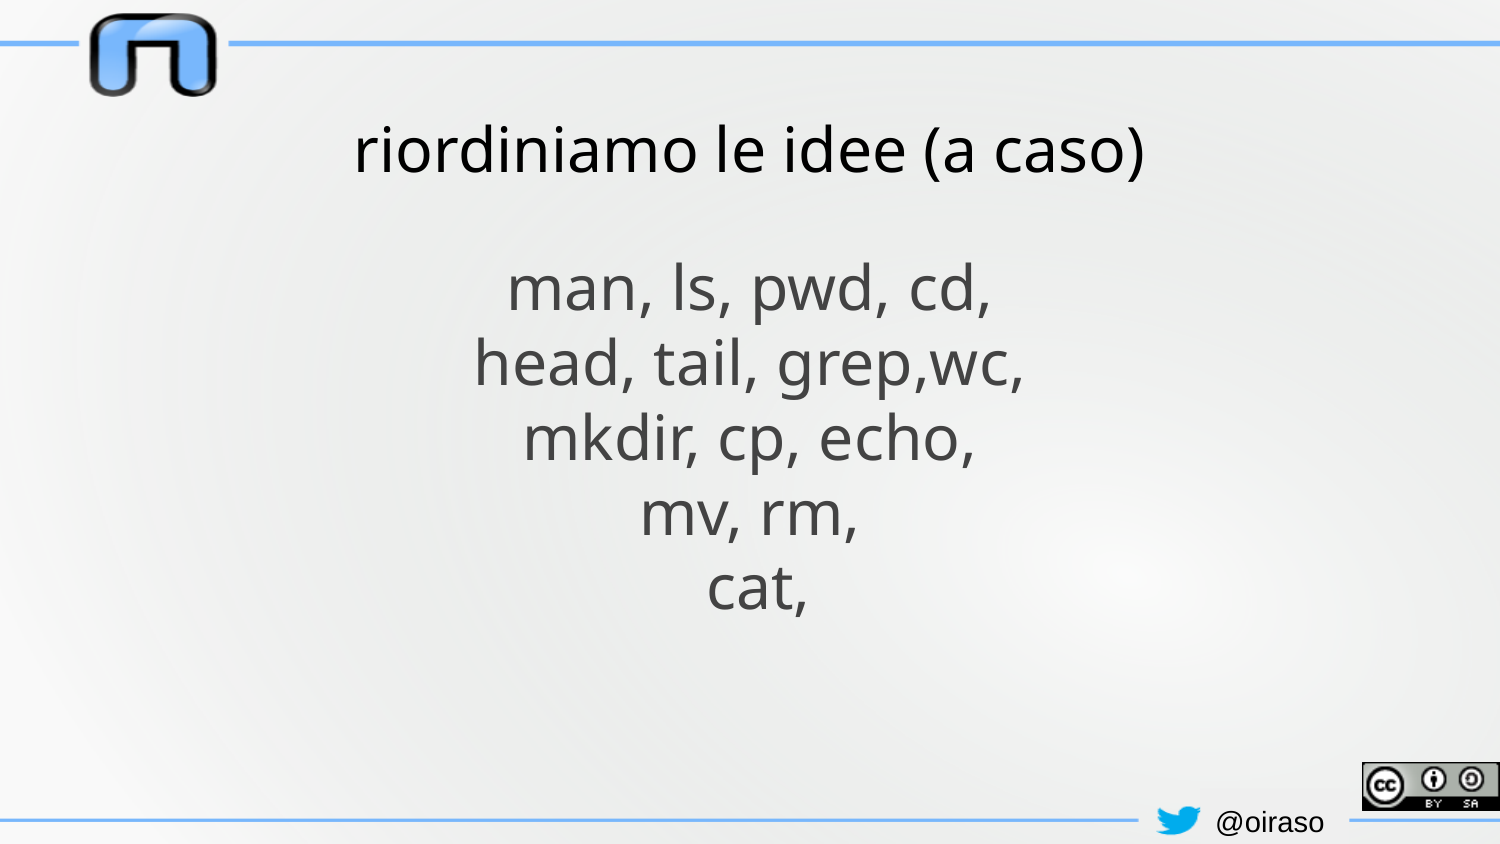

riordiniamo le idee (a caso)
# man, ls, pwd, cd,
head, tail, grep,wc,
 mkdir, cp, echo,
mv, rm,
 cat,
@oirasor